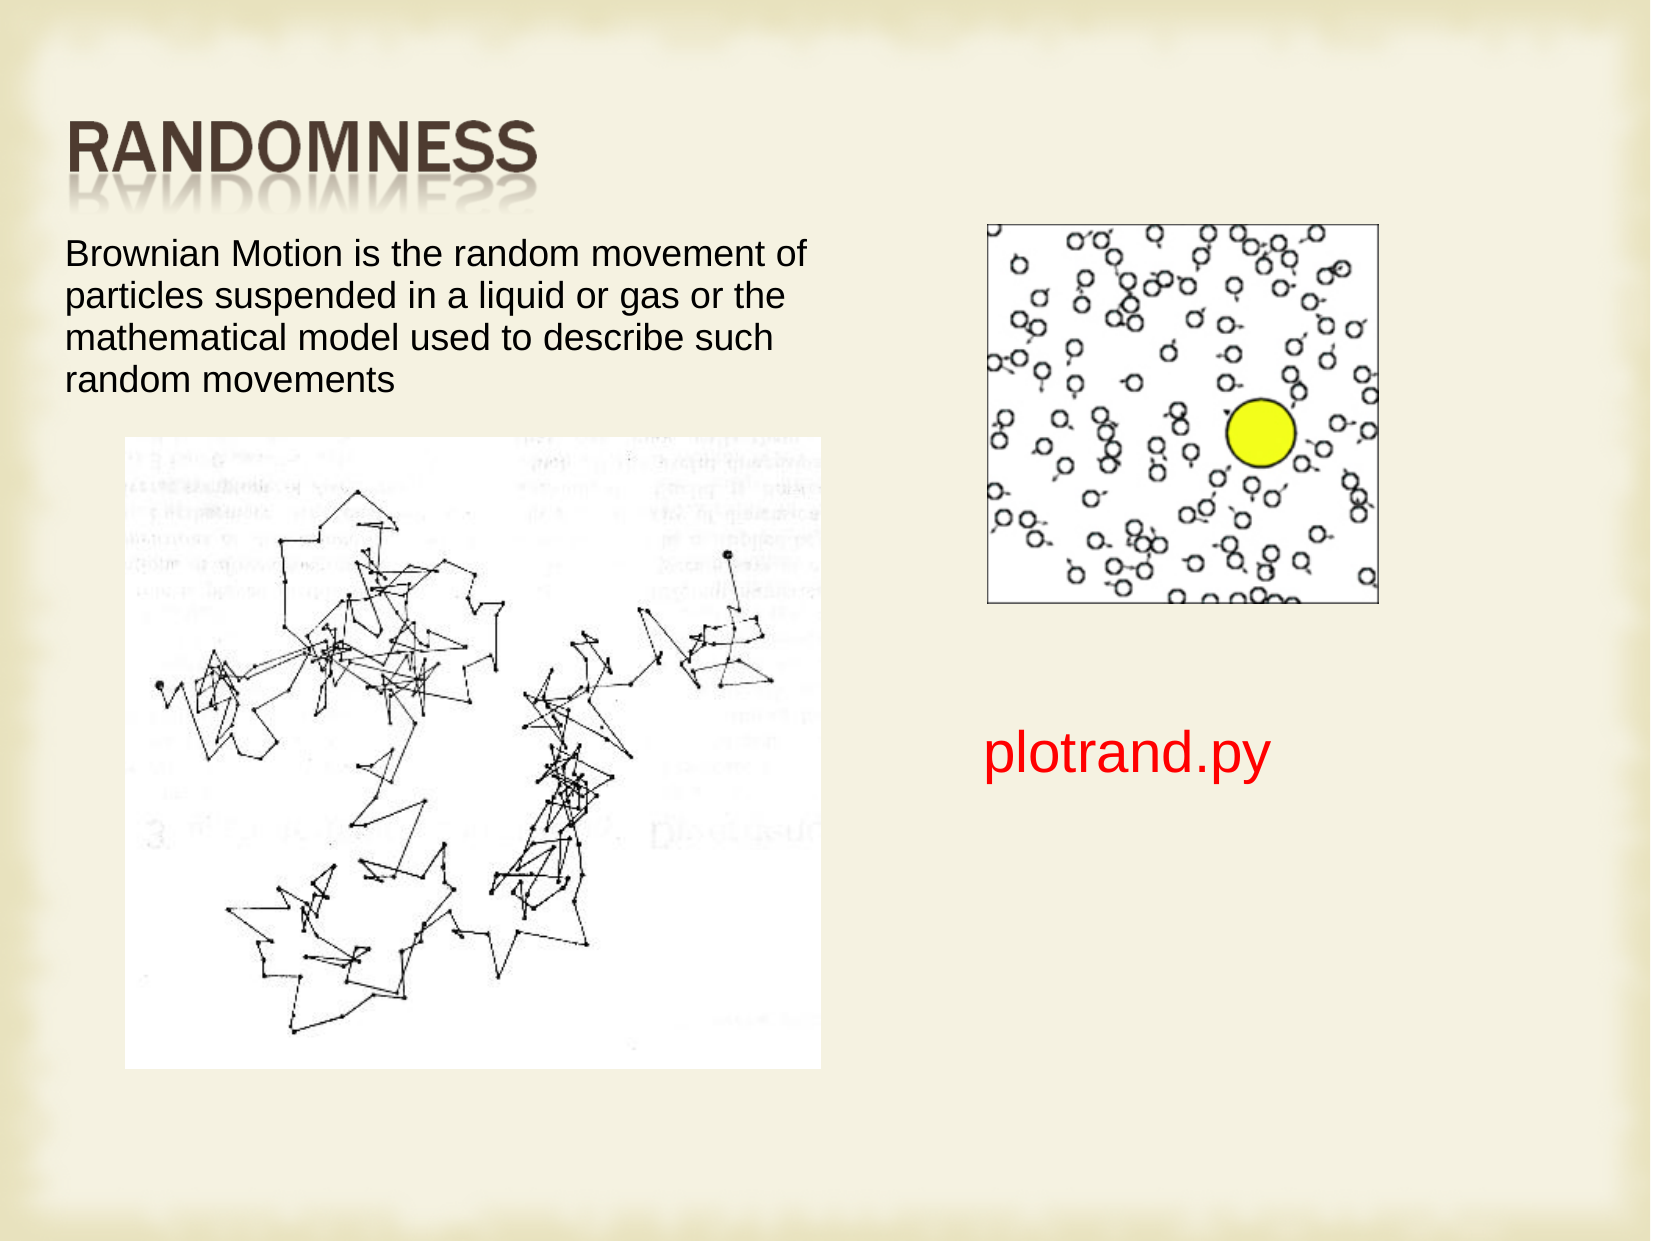

Brownian Motion is the random movement of particles suspended in a liquid or gas or the mathematical model used to describe such random movements
plotrand.py